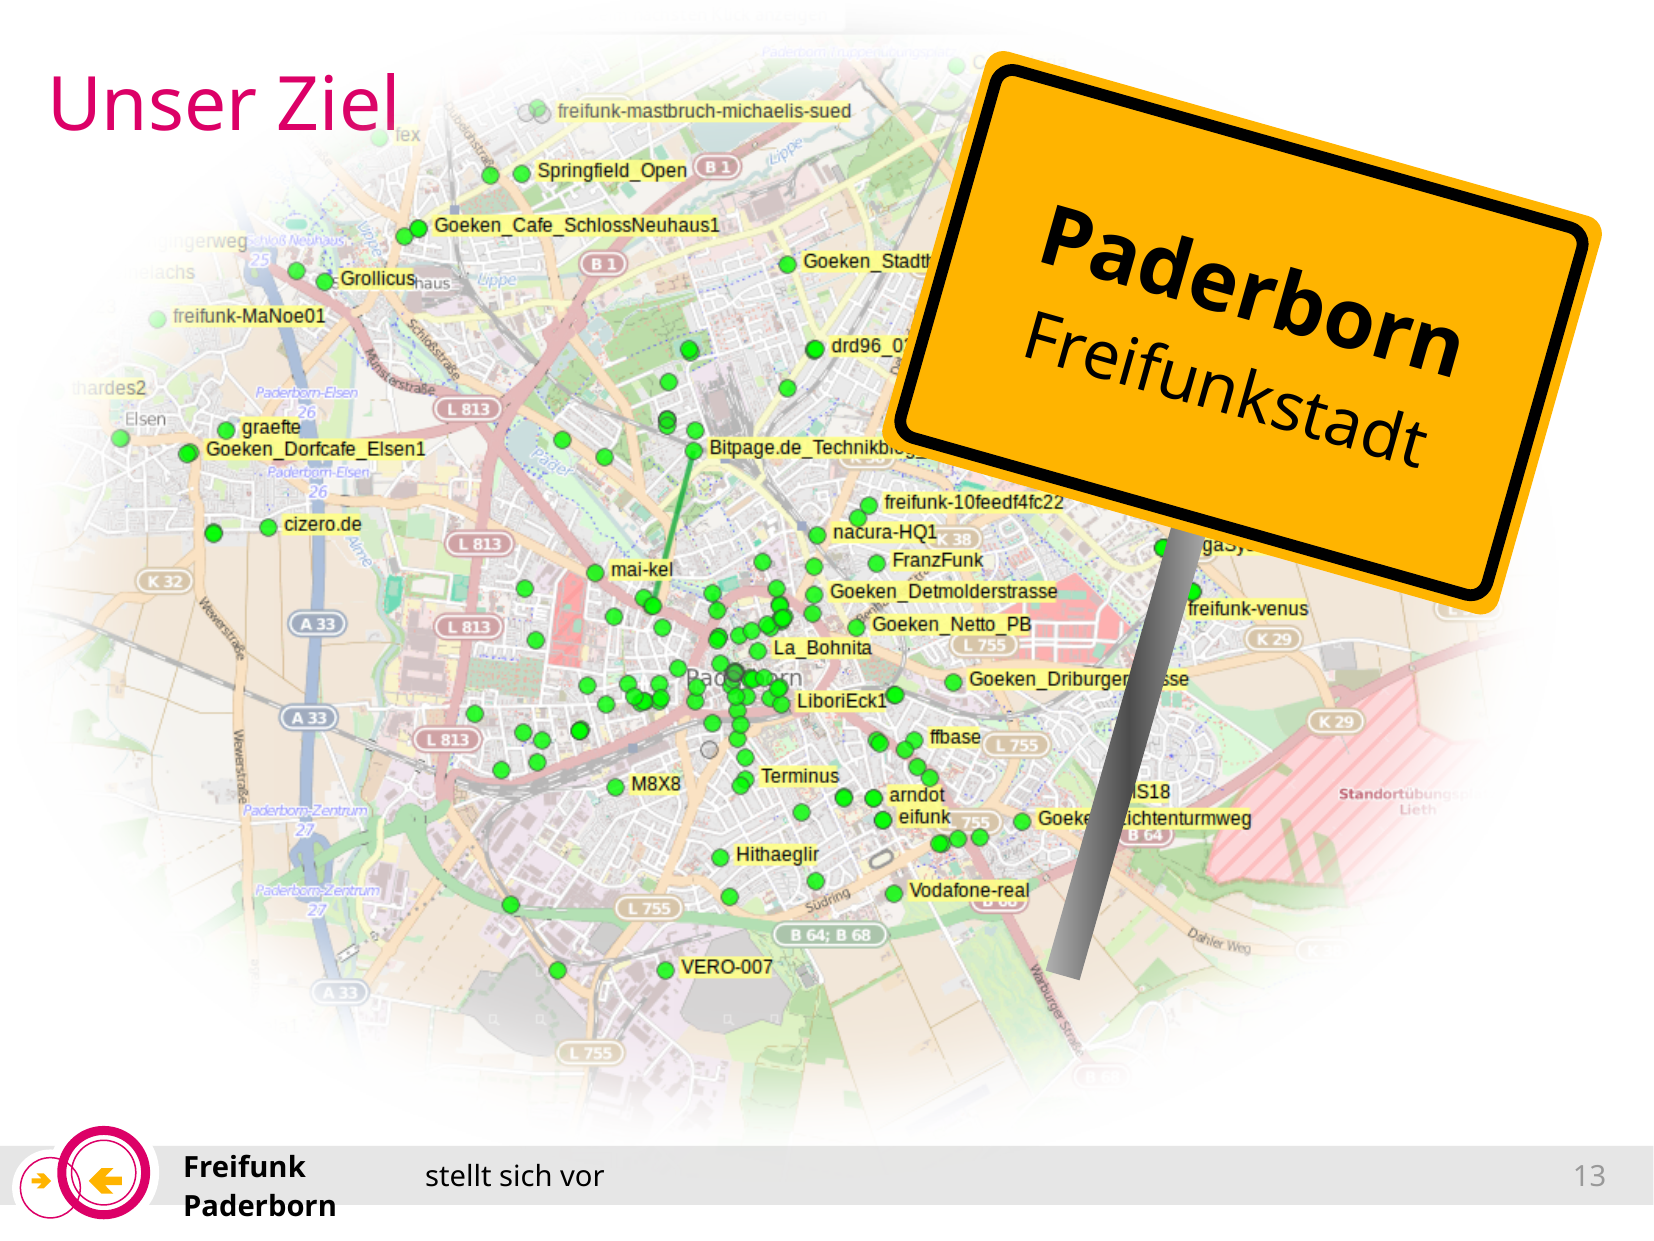

# Unser Ziel
Paderborn
Freifunkstadt
stellt sich vor
13